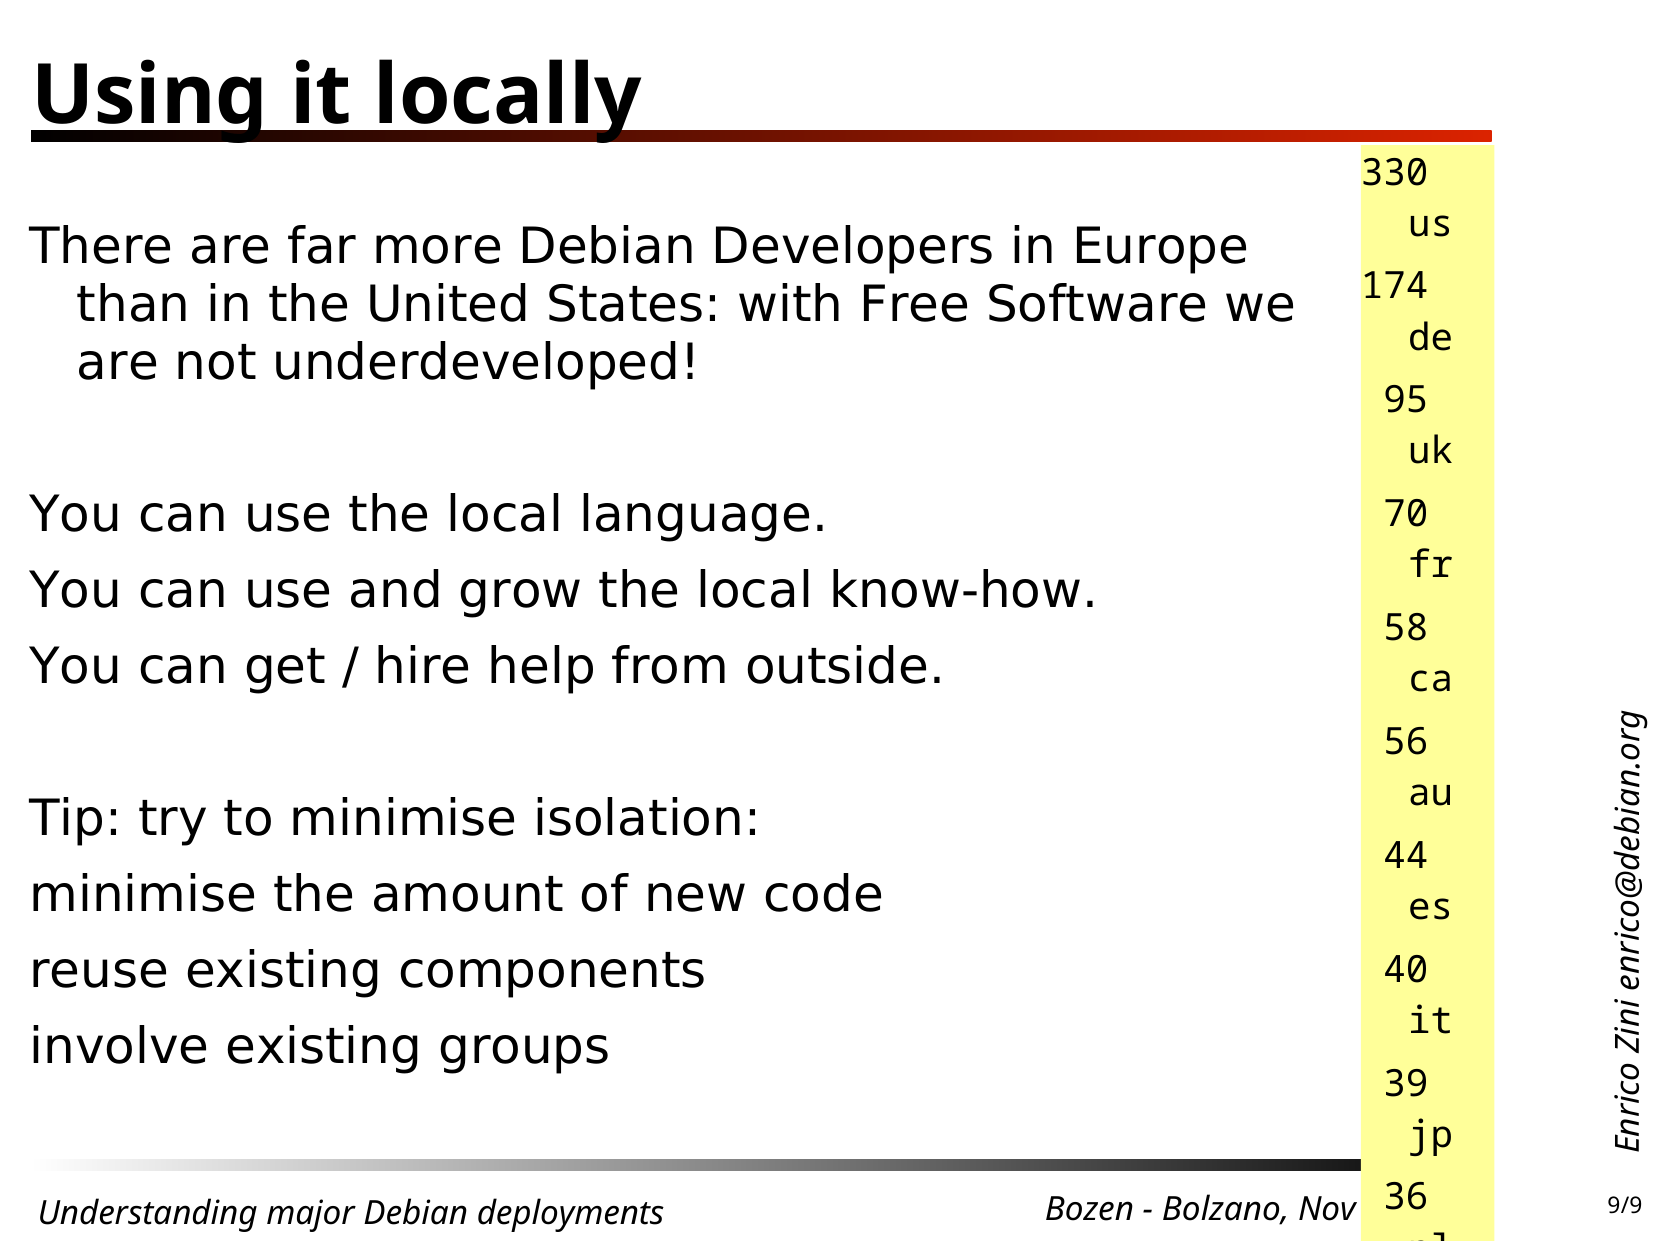

Using it locally
330 us
174 de
 95 uk
 70 fr
 58 ca
 56 au
 44 es
 40 it
 39 jp
 36 nl
 30 se
 24 fi
 18 ch
 18 at
 16 br
 12 pl
 12 nz
 12 no
There are far more Debian Developers in Europe than in the United States: with Free Software we are not underdeveloped!
You can use the local language.
You can use and grow the local know-how.
You can get / hire help from outside.
Tip: try to minimise isolation:
minimise the amount of new code
reuse existing components
involve existing groups
TODO: The developer communities are open!
Work with the australian developers to make a device with a switchable plug
(tipo l'alimentatore universale di Yuwei)